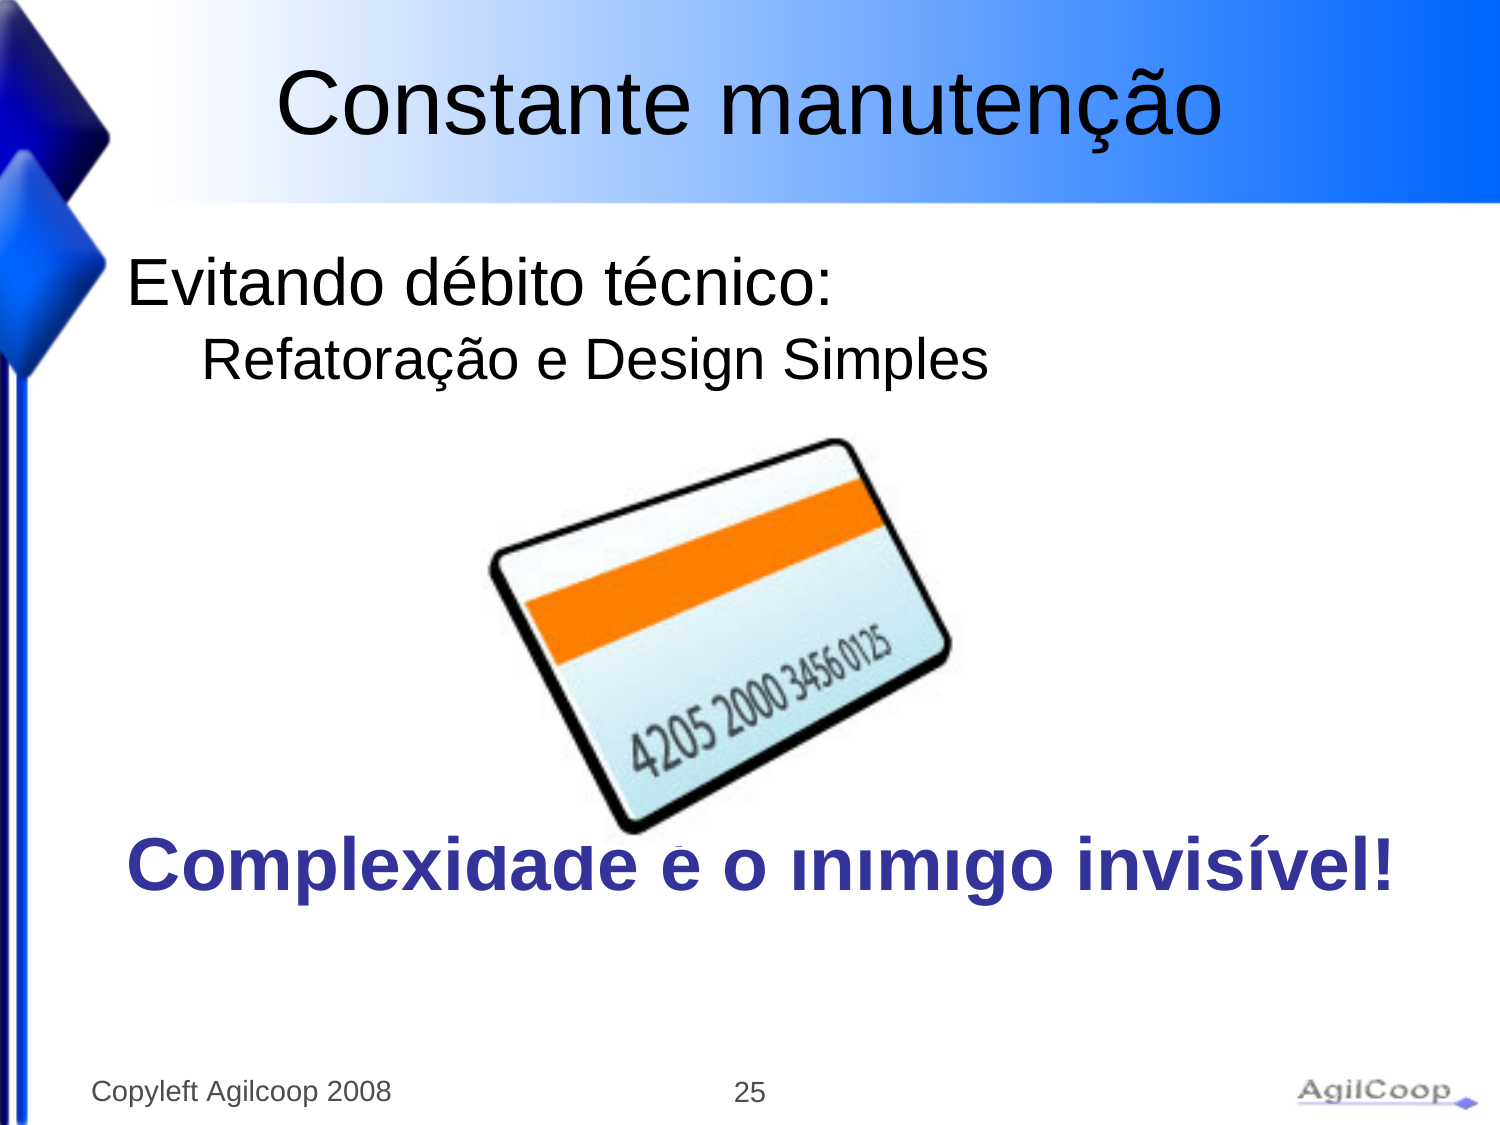

# Constante manutenção
Evitando débito técnico:
Refatoração e Design Simples
Complexidade é o inimigo invisível!
25